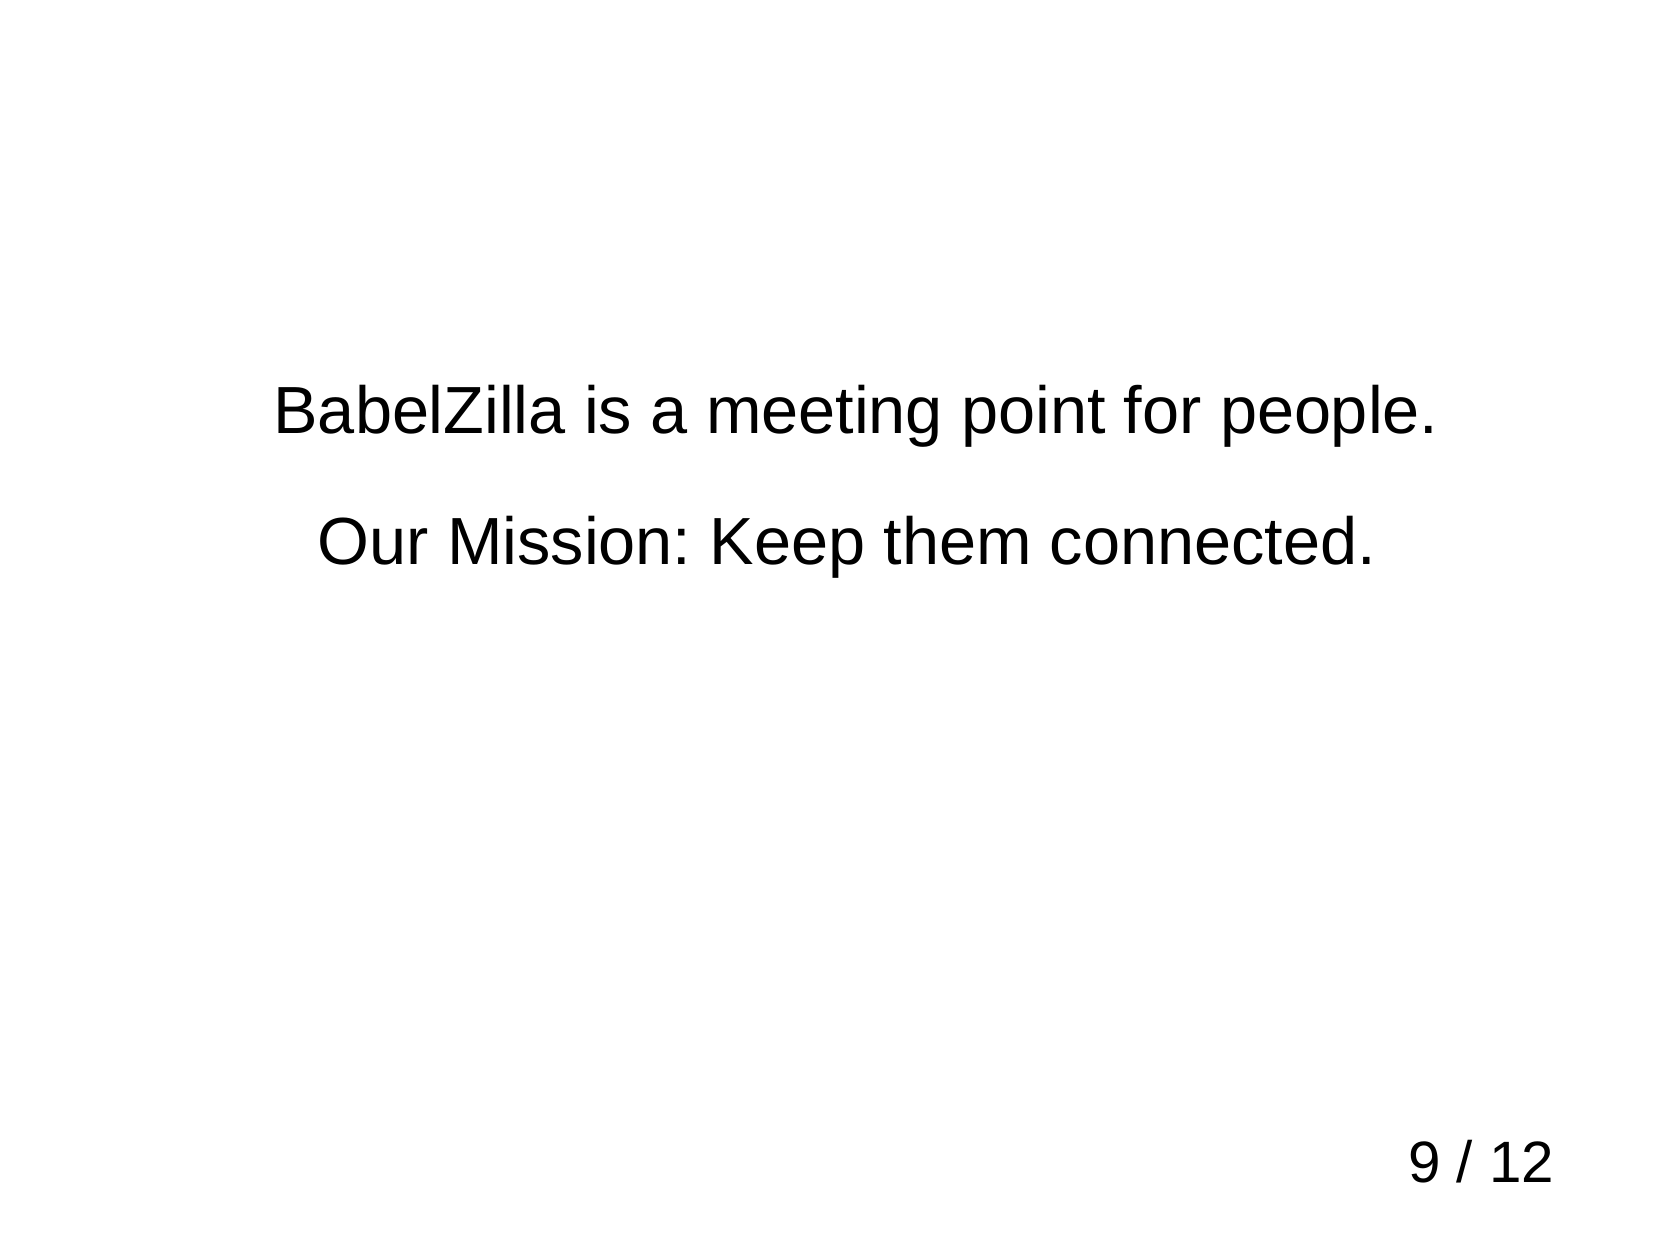

BabelZilla is a meeting point for people.
Our Mission: Keep them connected.